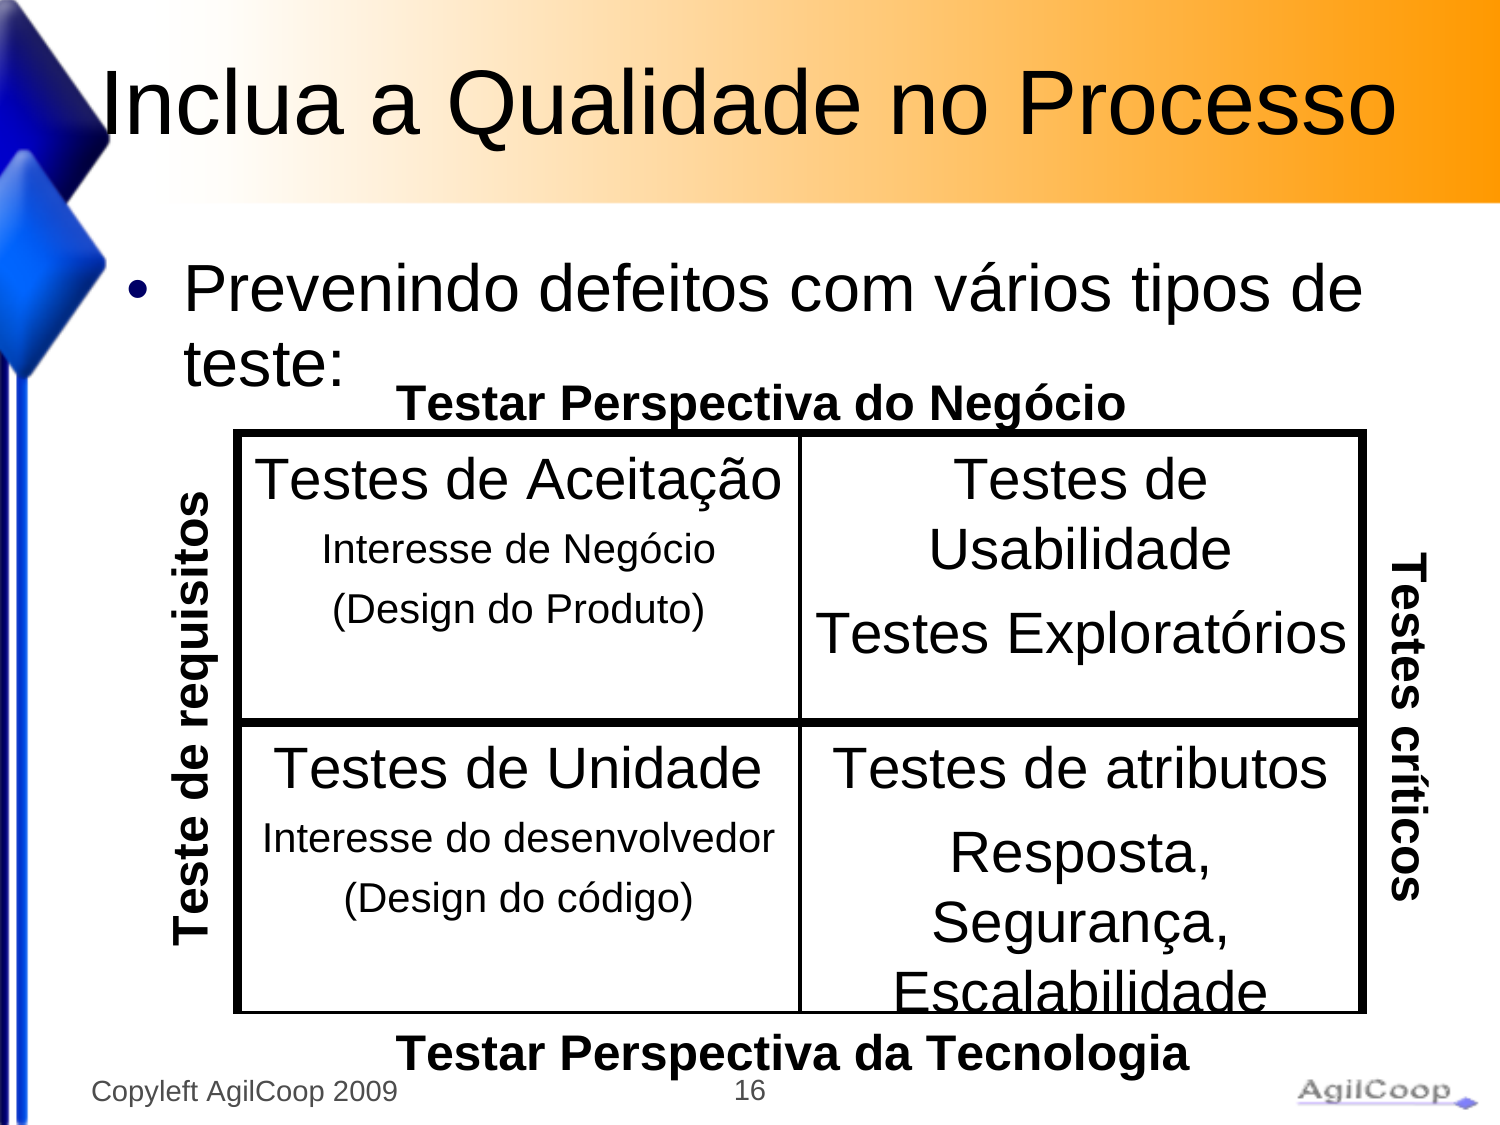

# Inclua a Qualidade no Processo
Prevenindo defeitos com vários tipos de teste:
Testar Perspectiva do Negócio
| Testes de Aceitação Interesse de Negócio (Design do Produto) | Testes de Usabilidade Testes Exploratórios |
| --- | --- |
| Testes de Unidade Interesse do desenvolvedor (Design do código) | Testes de atributos Resposta, Segurança, Escalabilidade |
Teste de requisitos
Testes críticos
Testar Perspectiva da Tecnologia
Copyleft AgilCoop 2009
16